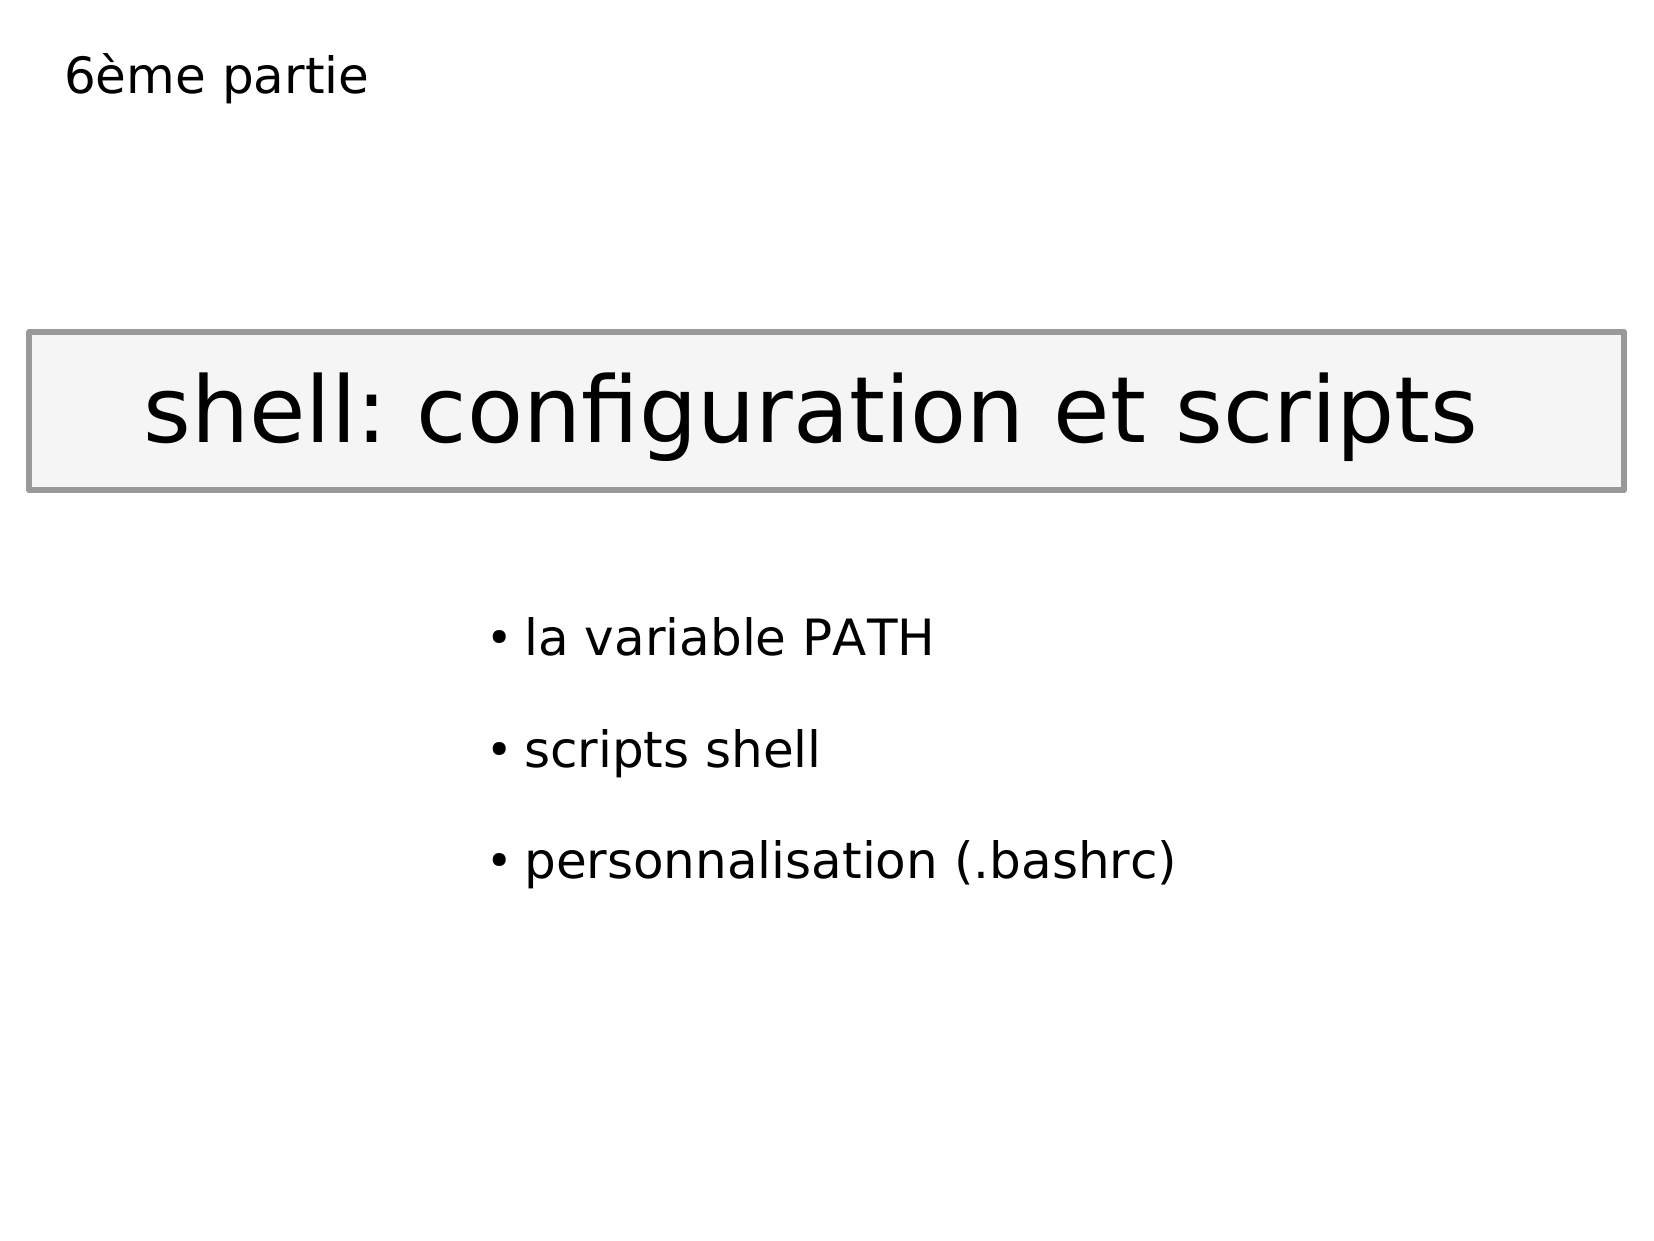

6ème partie
# shell: configuration et scripts
 la variable PATH
 scripts shell
 personnalisation (.bashrc)